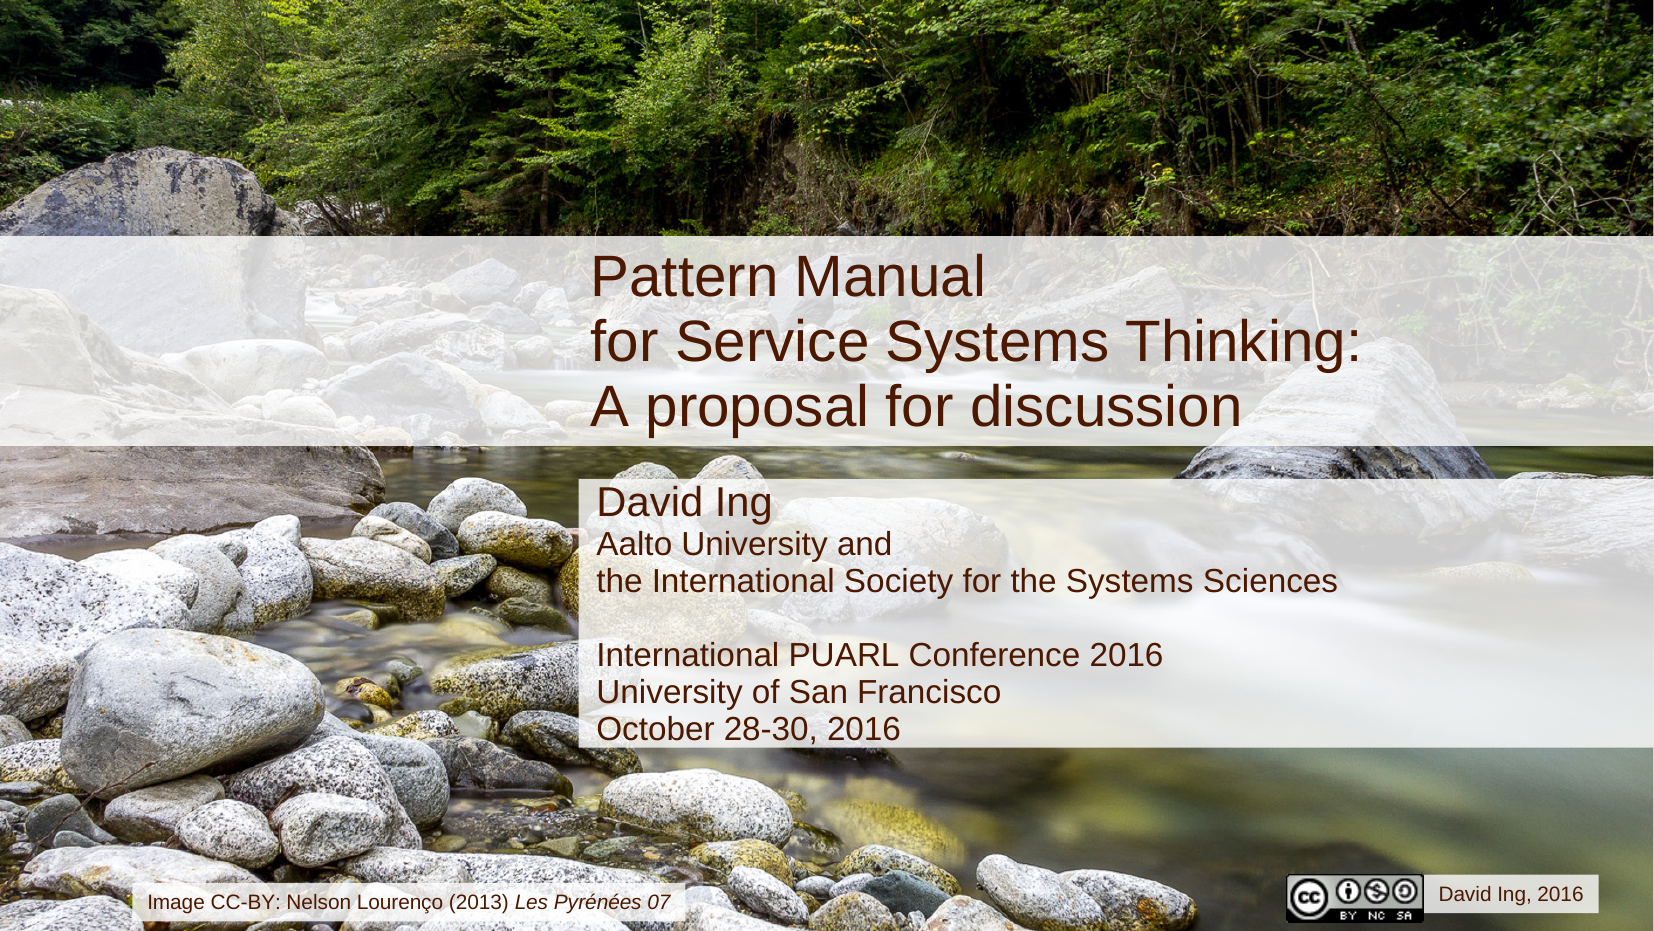

# Pattern Manual for Service Systems Thinking: A proposal for discussion
David Ing
Aalto University and
the International Society for the Systems Sciences
International PUARL Conference 2016
University of San Francisco
October 28-30, 2016
David Ing, 2016
1
Pattern Manual for Service Systems Thinking
October 2016